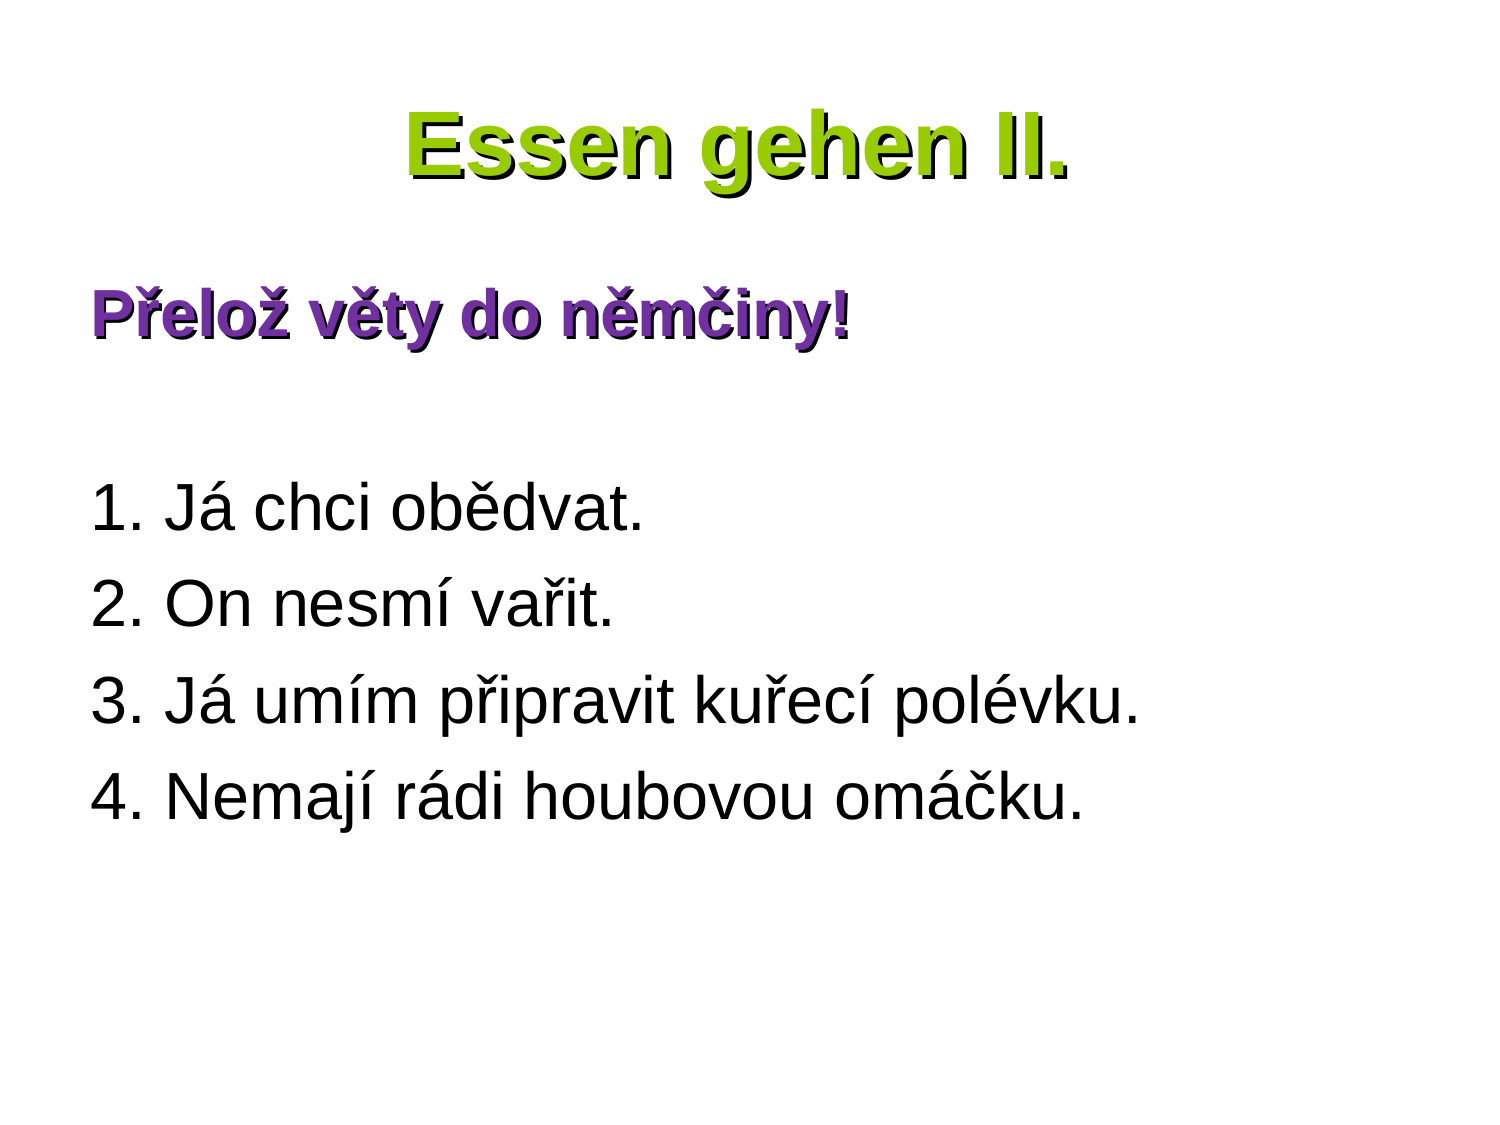

# Essen gehen II.
Přelož věty do němčiny!
 Já chci obědvat.
 On nesmí vařit.
 Já umím připravit kuřecí polévku.
 Nemají rádi houbovou omáčku.